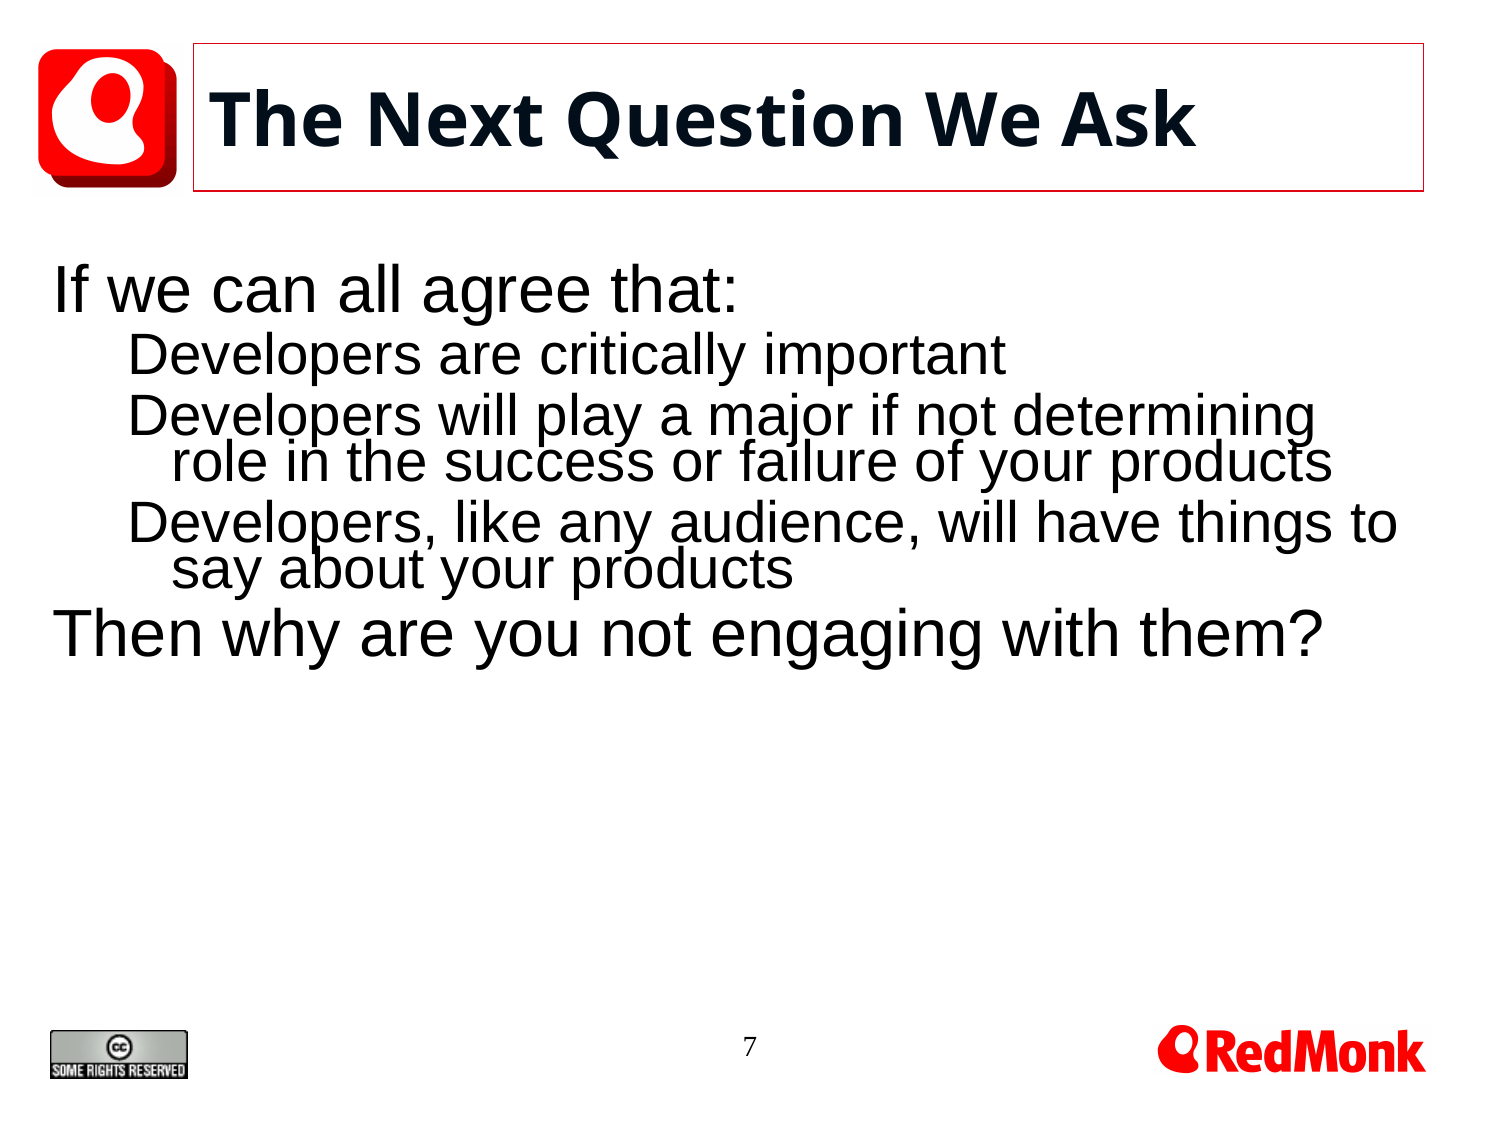

# The Next Question We Ask
If we can all agree that:
Developers are critically important
Developers will play a major if not determining role in the success or failure of your products
Developers, like any audience, will have things to say about your products
Then why are you not engaging with them?